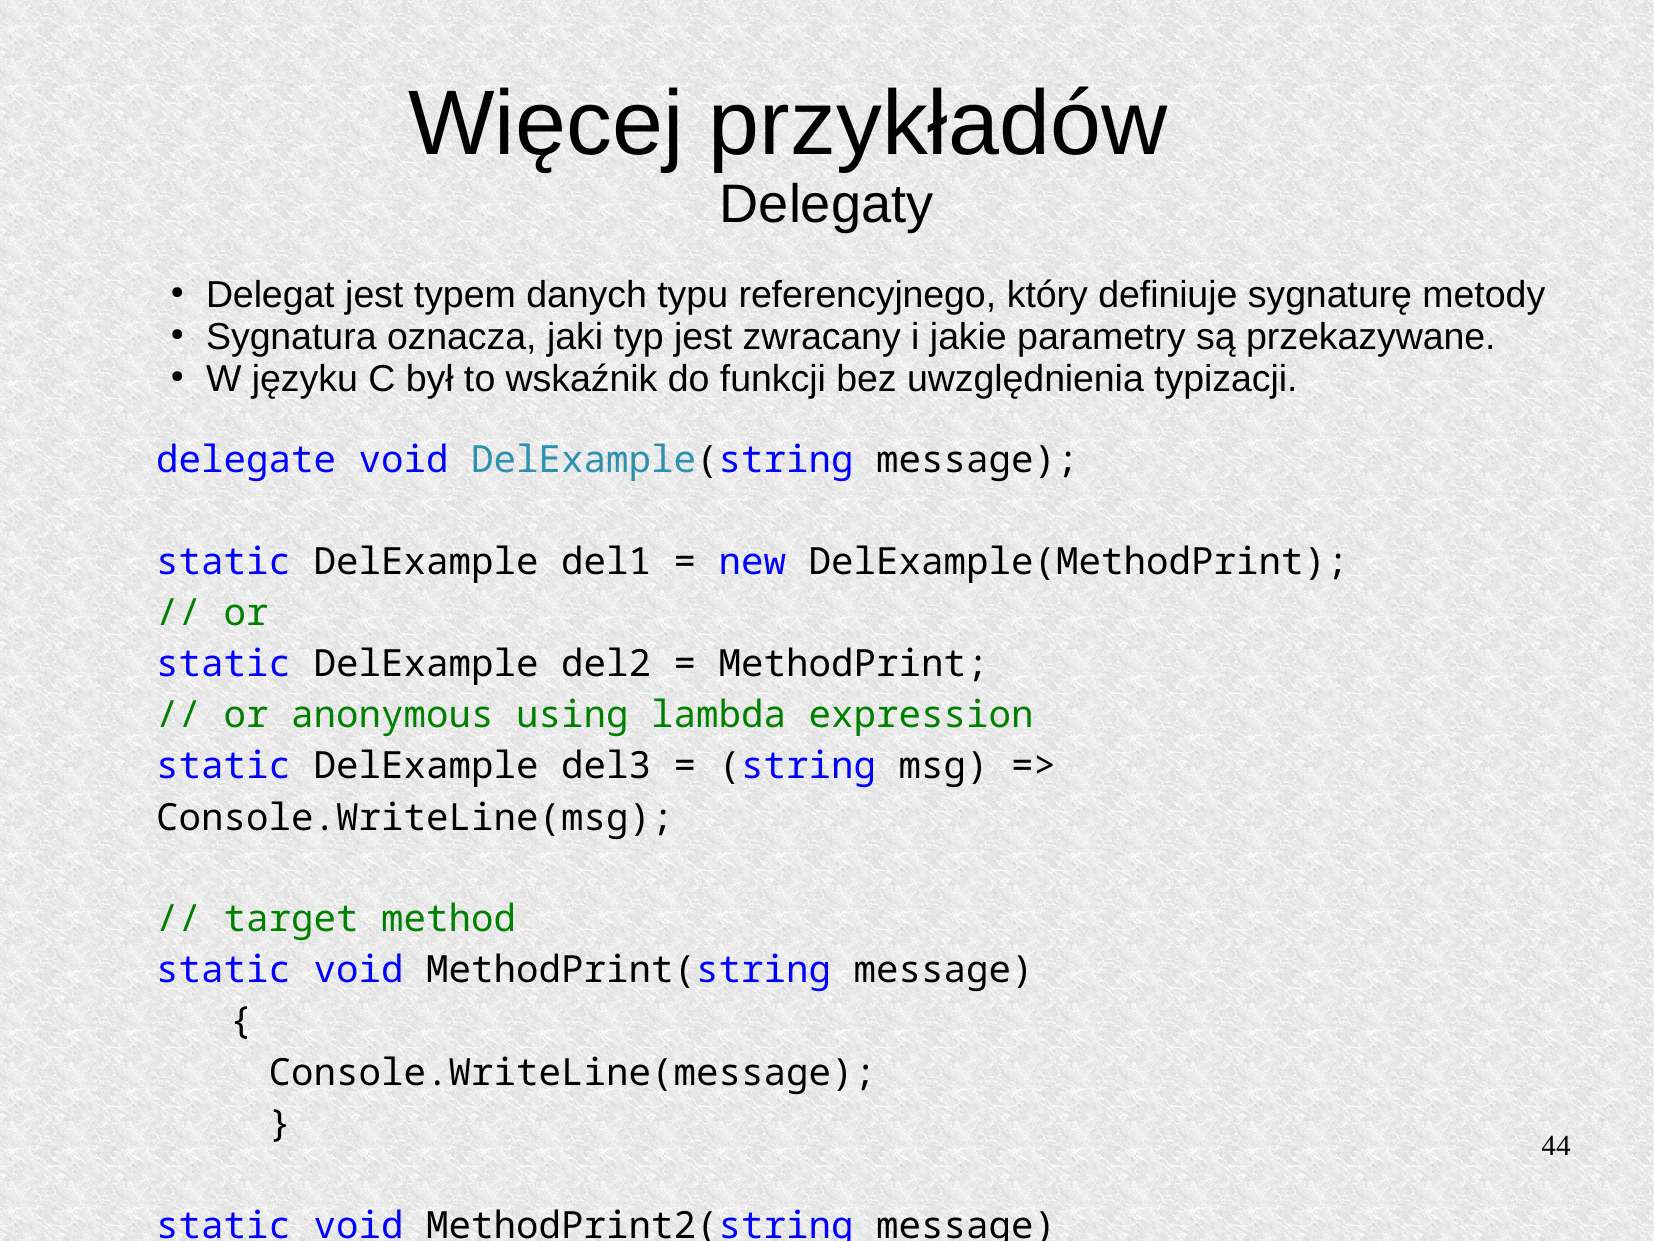

# Więcej przykładów Delegaty
Delegat jest typem danych typu referencyjnego, który definiuje sygnaturę metody
Sygnatura oznacza, jaki typ jest zwracany i jakie parametry są przekazywane.
W języku C był to wskaźnik do funkcji bez uwzględnienia typizacji.
delegate void DelExample(string message);
static DelExample del1 = new DelExample(MethodPrint);
// or
static DelExample del2 = MethodPrint;
// or anonymous using lambda expression
static DelExample del3 = (string msg) => Console.WriteLine(msg);
// target method
static void MethodPrint(string message)
	{
 Console.WriteLine(message);
 }
static void MethodPrint2(string message)
	{
 Console.WriteLine("This is the message: " + message);
 }
44